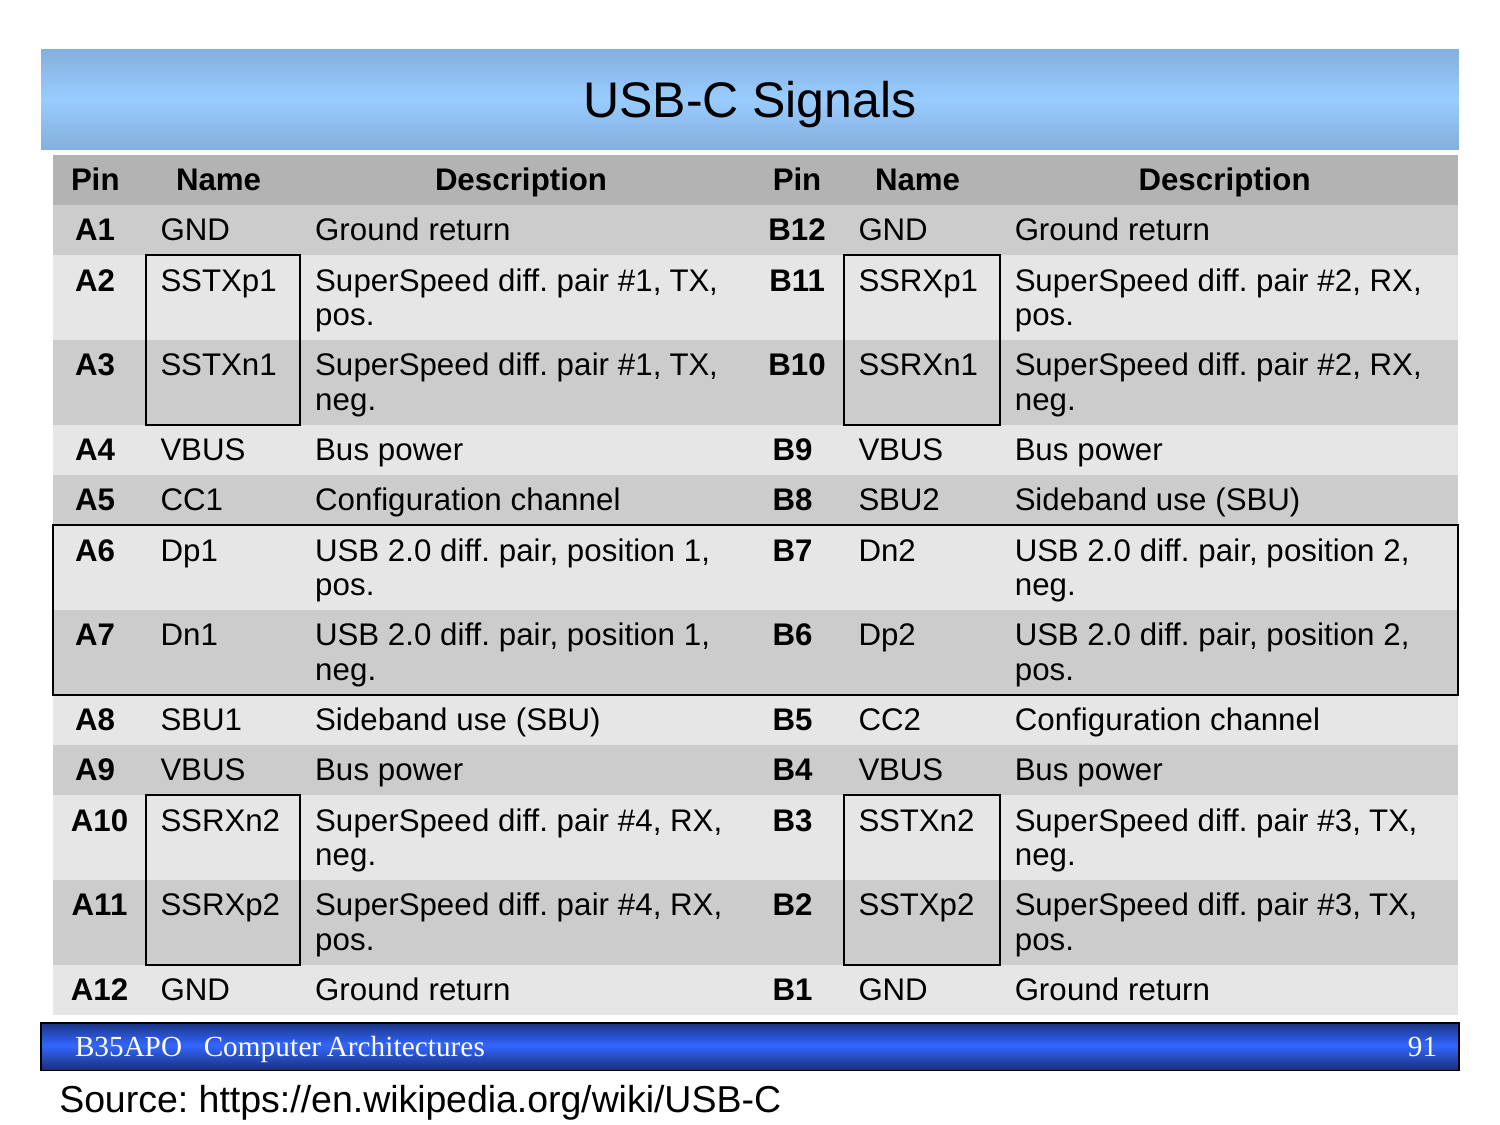

# USB-C Signals
| Pin | Name | Description | Pin | Name | Description |
| --- | --- | --- | --- | --- | --- |
| A1 | GND | Ground return | B12 | GND | Ground return |
| A2 | SSTXp1 | SuperSpeed diff. pair #1, TX, pos. | B11 | SSRXp1 | SuperSpeed diff. pair #2, RX, pos. |
| A3 | SSTXn1 | SuperSpeed diff. pair #1, TX, neg. | B10 | SSRXn1 | SuperSpeed diff. pair #2, RX, neg. |
| A4 | VBUS | Bus power | B9 | VBUS | Bus power |
| A5 | CC1 | Configuration channel | B8 | SBU2 | Sideband use (SBU) |
| A6 | Dp1 | USB 2.0 diff. pair, position 1, pos. | B7 | Dn2 | USB 2.0 diff. pair, position 2, neg. |
| A7 | Dn1 | USB 2.0 diff. pair, position 1, neg. | B6 | Dp2 | USB 2.0 diff. pair, position 2, pos. |
| A8 | SBU1 | Sideband use (SBU) | B5 | CC2 | Configuration channel |
| A9 | VBUS | Bus power | B4 | VBUS | Bus power |
| A10 | SSRXn2 | SuperSpeed diff. pair #4, RX, neg. | B3 | SSTXn2 | SuperSpeed diff. pair #3, TX, neg. |
| A11 | SSRXp2 | SuperSpeed diff. pair #4, RX, pos. | B2 | SSTXp2 | SuperSpeed diff. pair #3, TX, pos. |
| A12 | GND | Ground return | B1 | GND | Ground return |
B35APO Computer Architectures
91
Source: https://en.wikipedia.org/wiki/USB-C